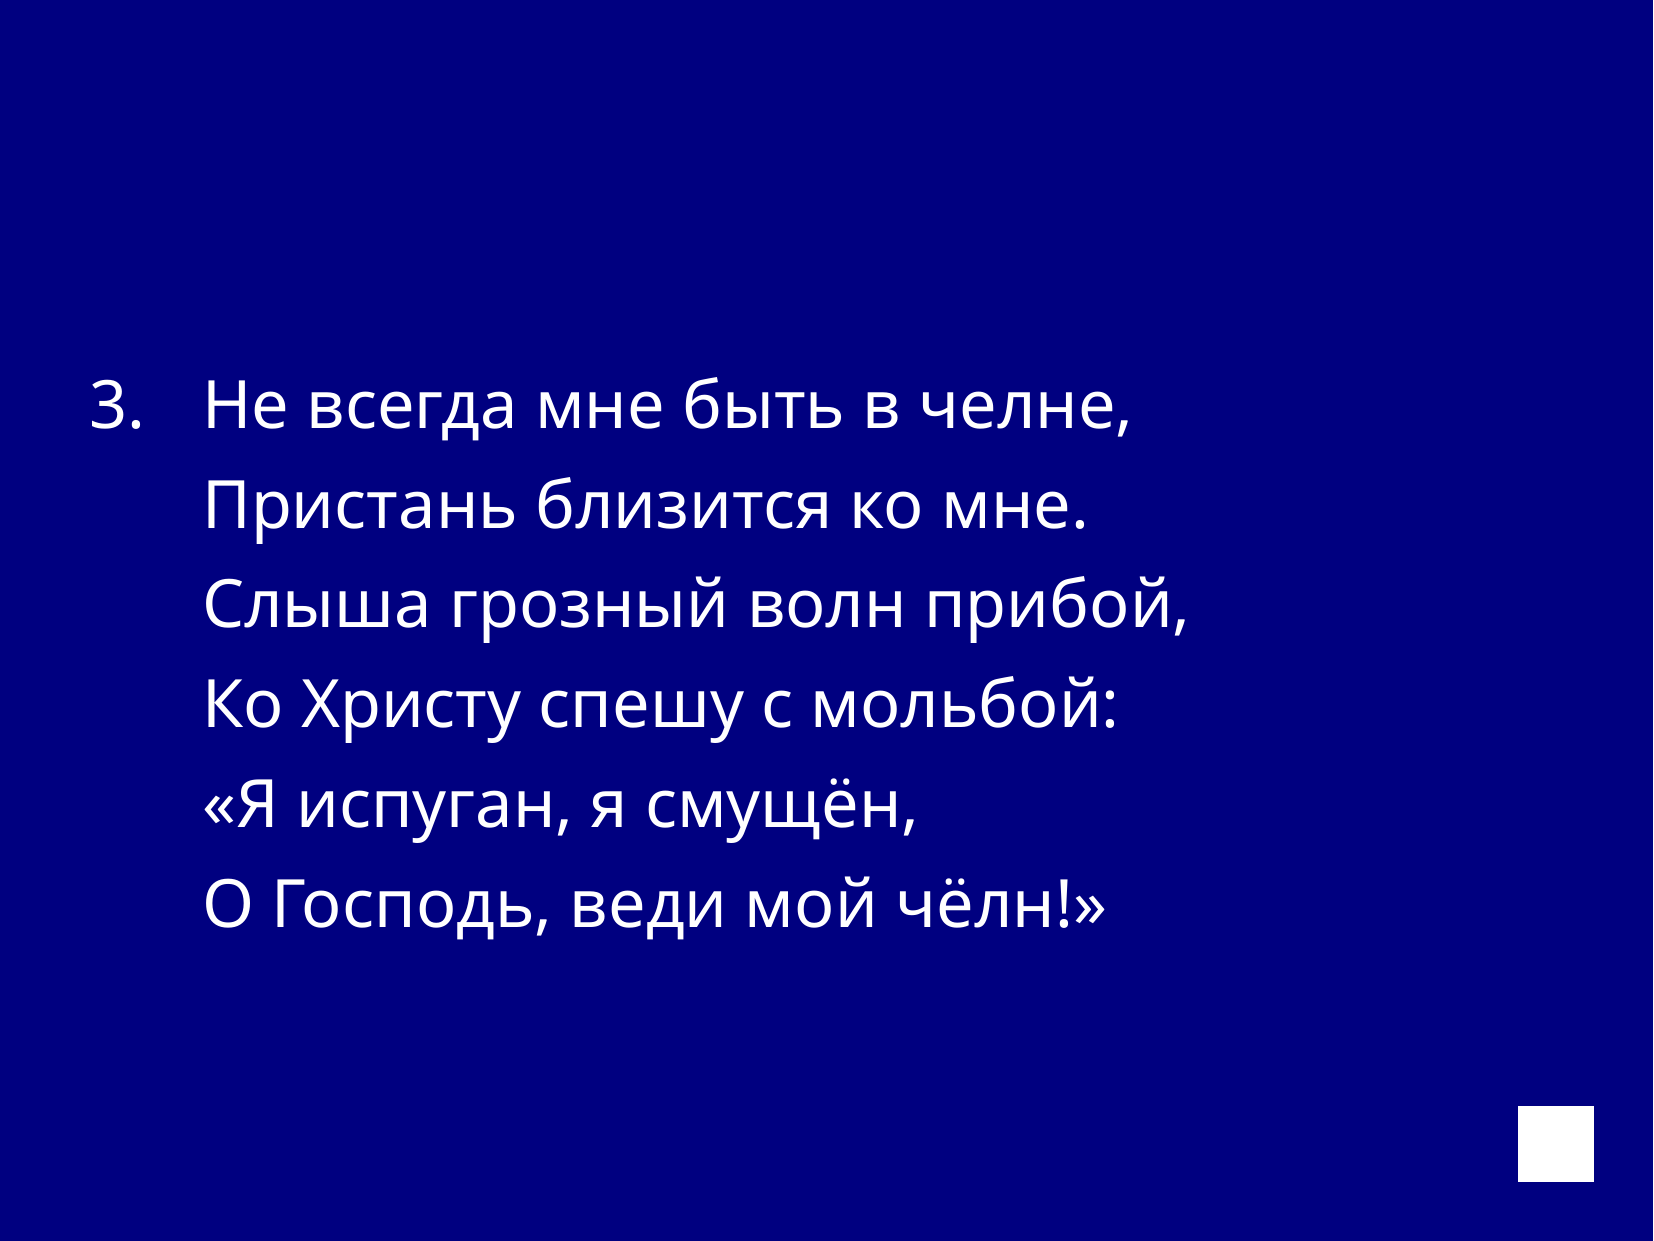

3.	Не всегда мне быть в челне,
	Пристань близится ко мне.
	Слыша грозный волн прибой,
	Ко Христу спешу с мольбой:
	«Я испуган, я смущён,
	О Господь, веди мой чёлн!»